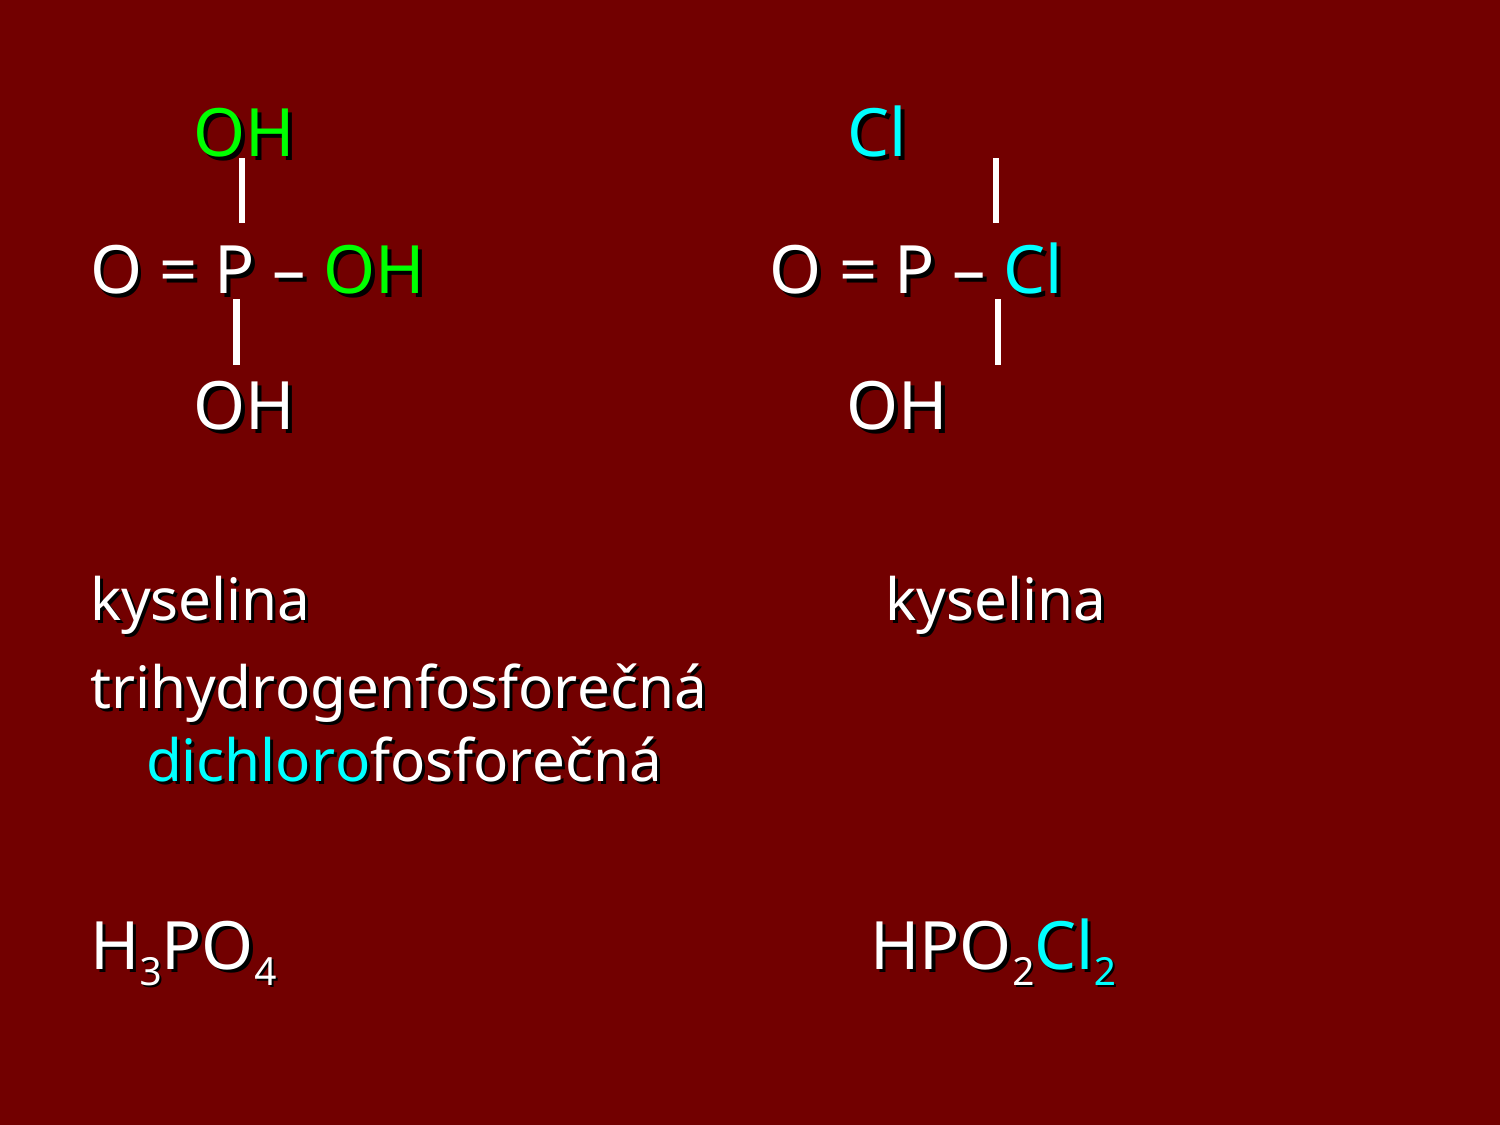

OH Cl
O = P – OH O = P – Cl
 OH OH
kyselina				 kyselina
trihydrogenfosforečná dichlorofosforečná
H3PO4				 HPO2Cl2
#